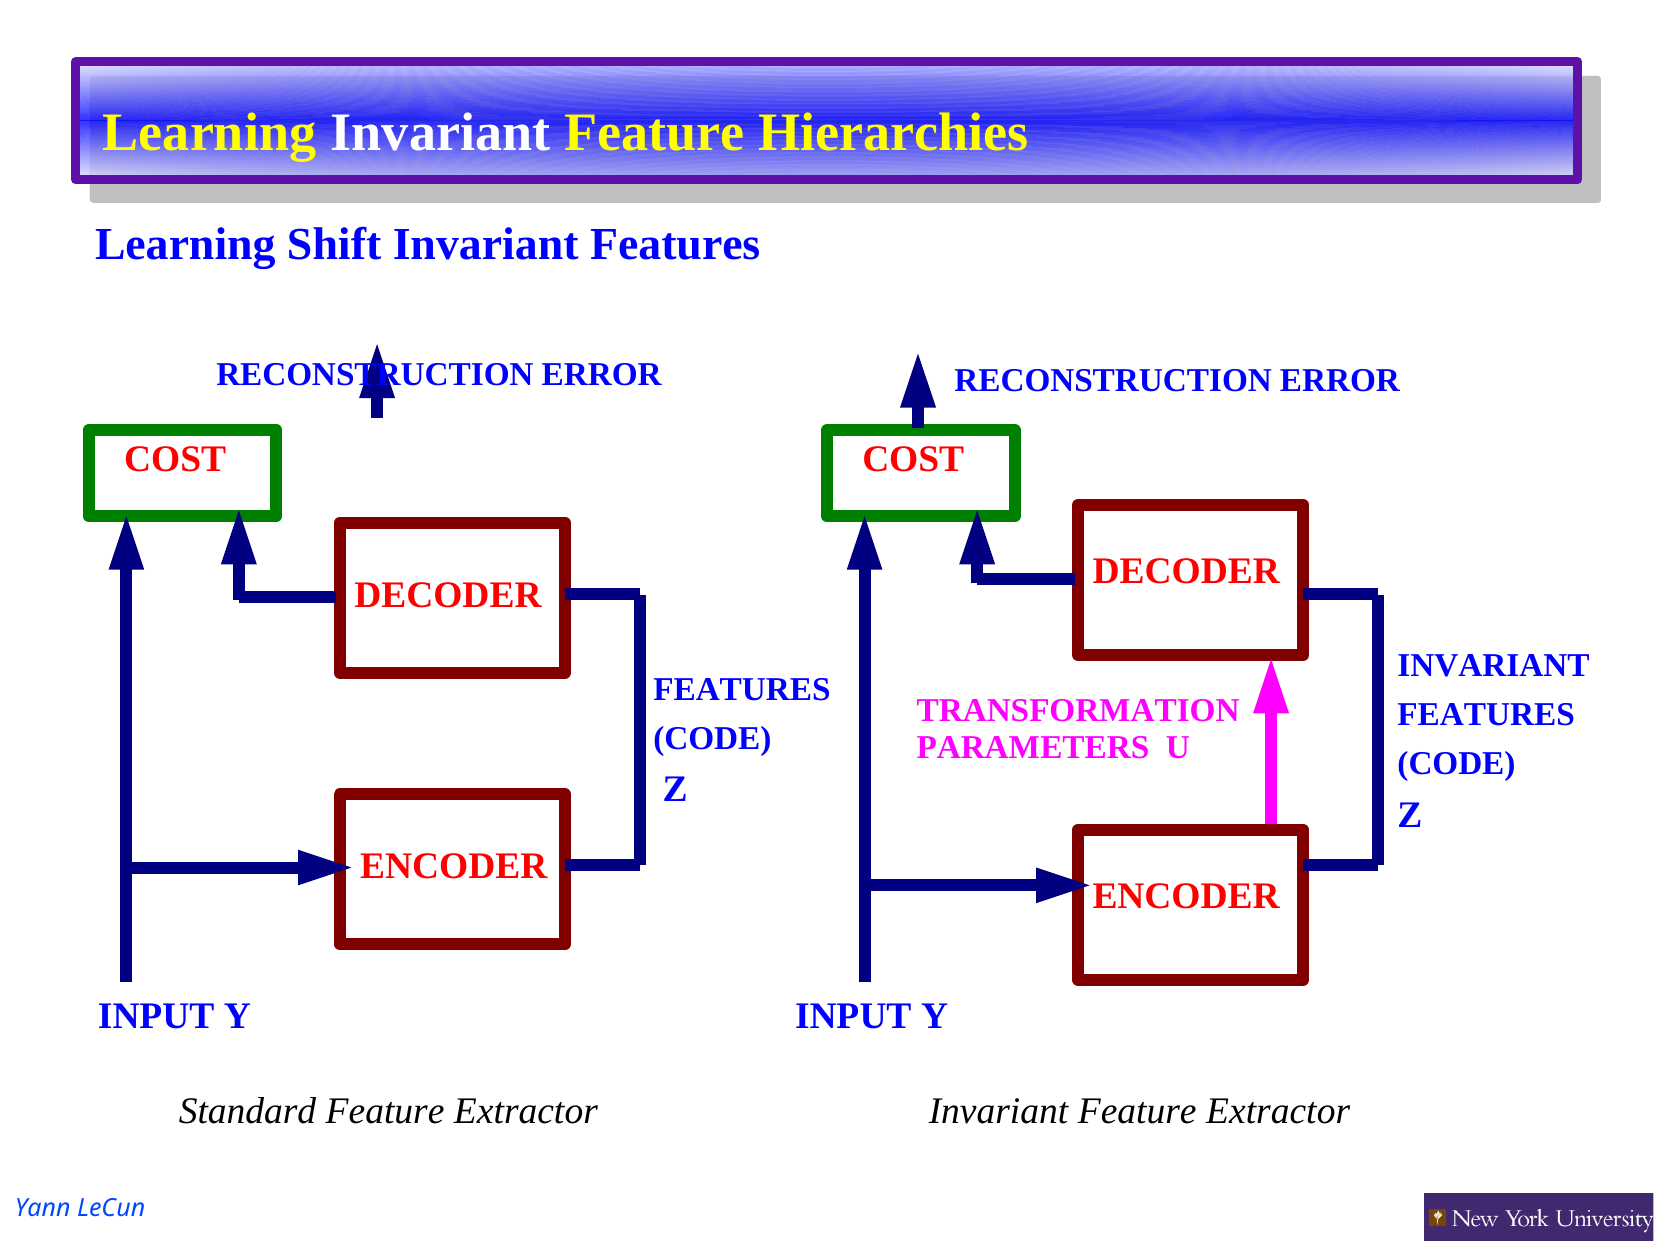

# Learning Invariant Feature Hierarchies
Learning Shift Invariant Features
RECONSTRUCTION ERROR
RECONSTRUCTION ERROR
COST
COST
DECODER
DECODER
INVARIANT
FEATURES
(CODE)
Z
FEATURES
(CODE)
 Z
TRANSFORMATION PARAMETERS U
ENCODER
ENCODER
INPUT Y
INPUT Y
Standard Feature Extractor
Invariant Feature Extractor